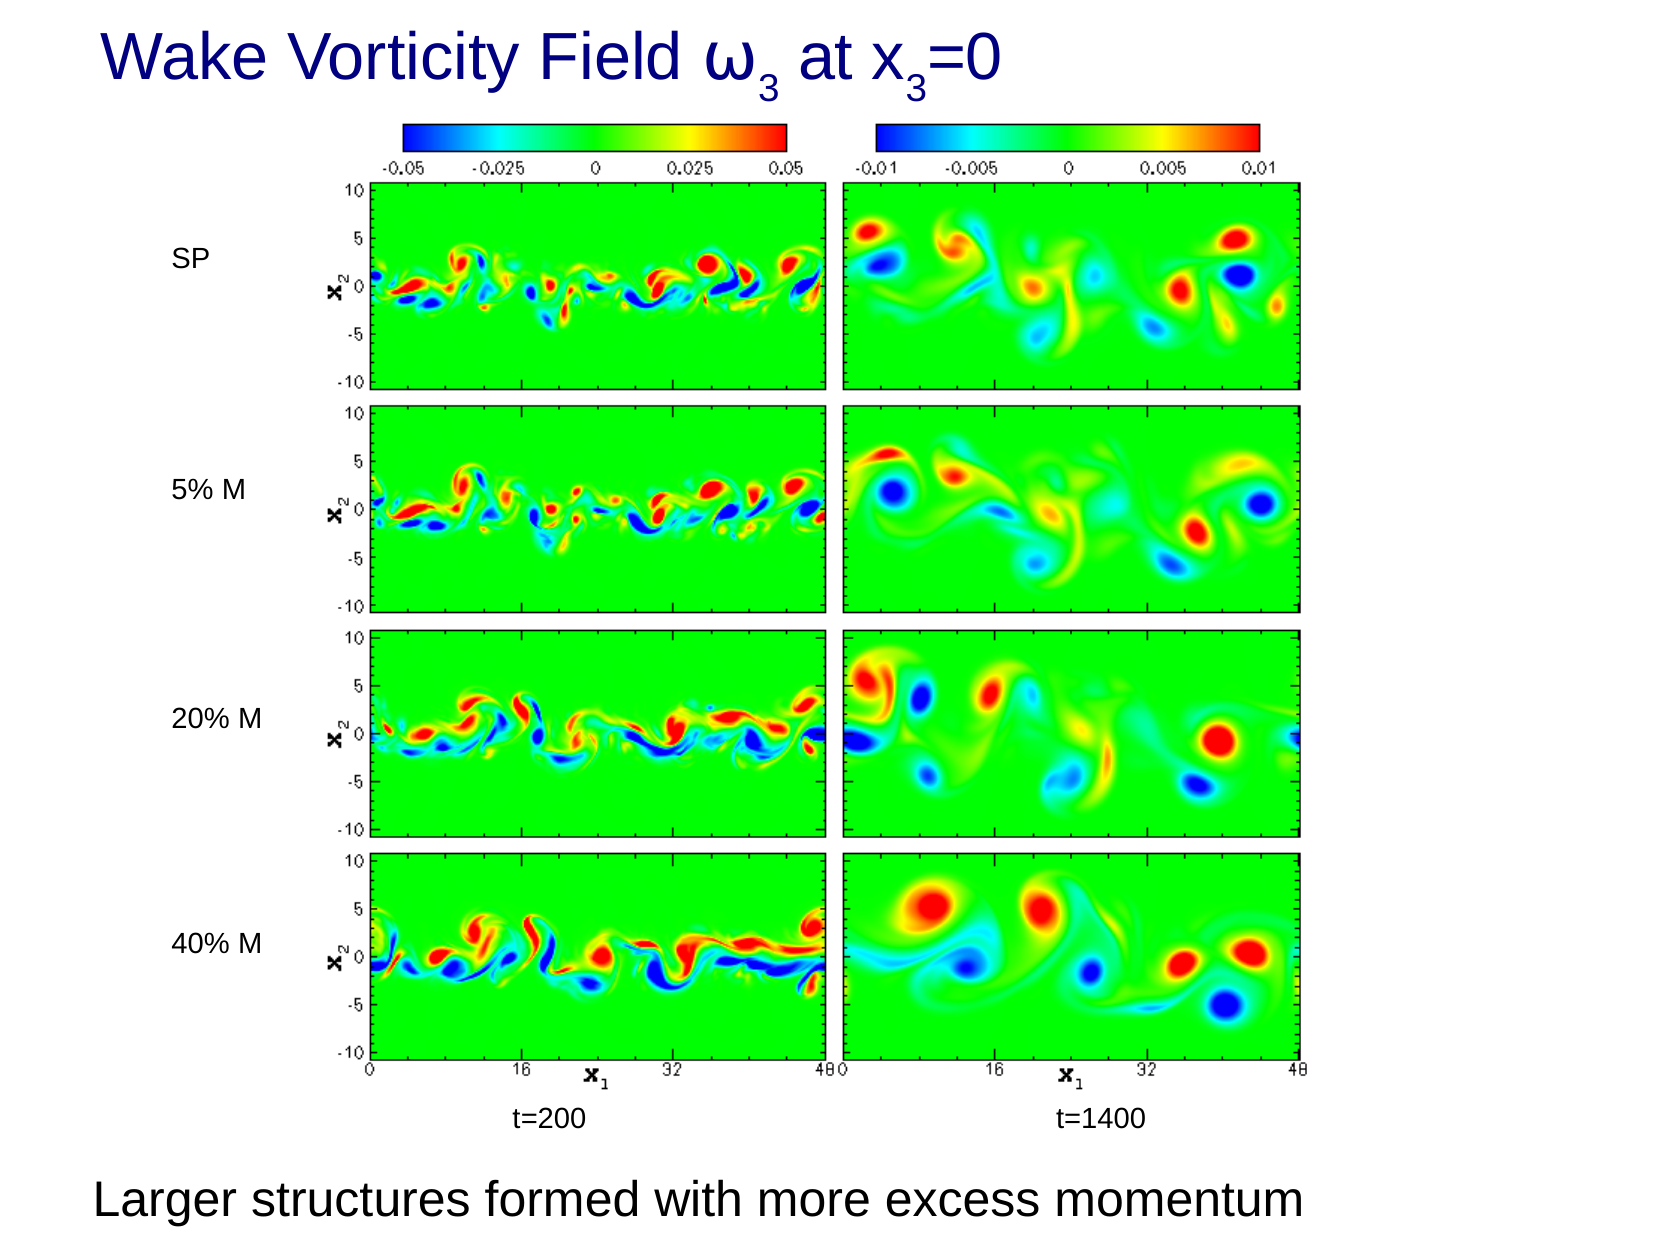

# Wake Vorticity Field ω3 at x3=0
SP
5% M
20% M
40% M
t=200
t=1400
Larger structures formed with more excess momentum